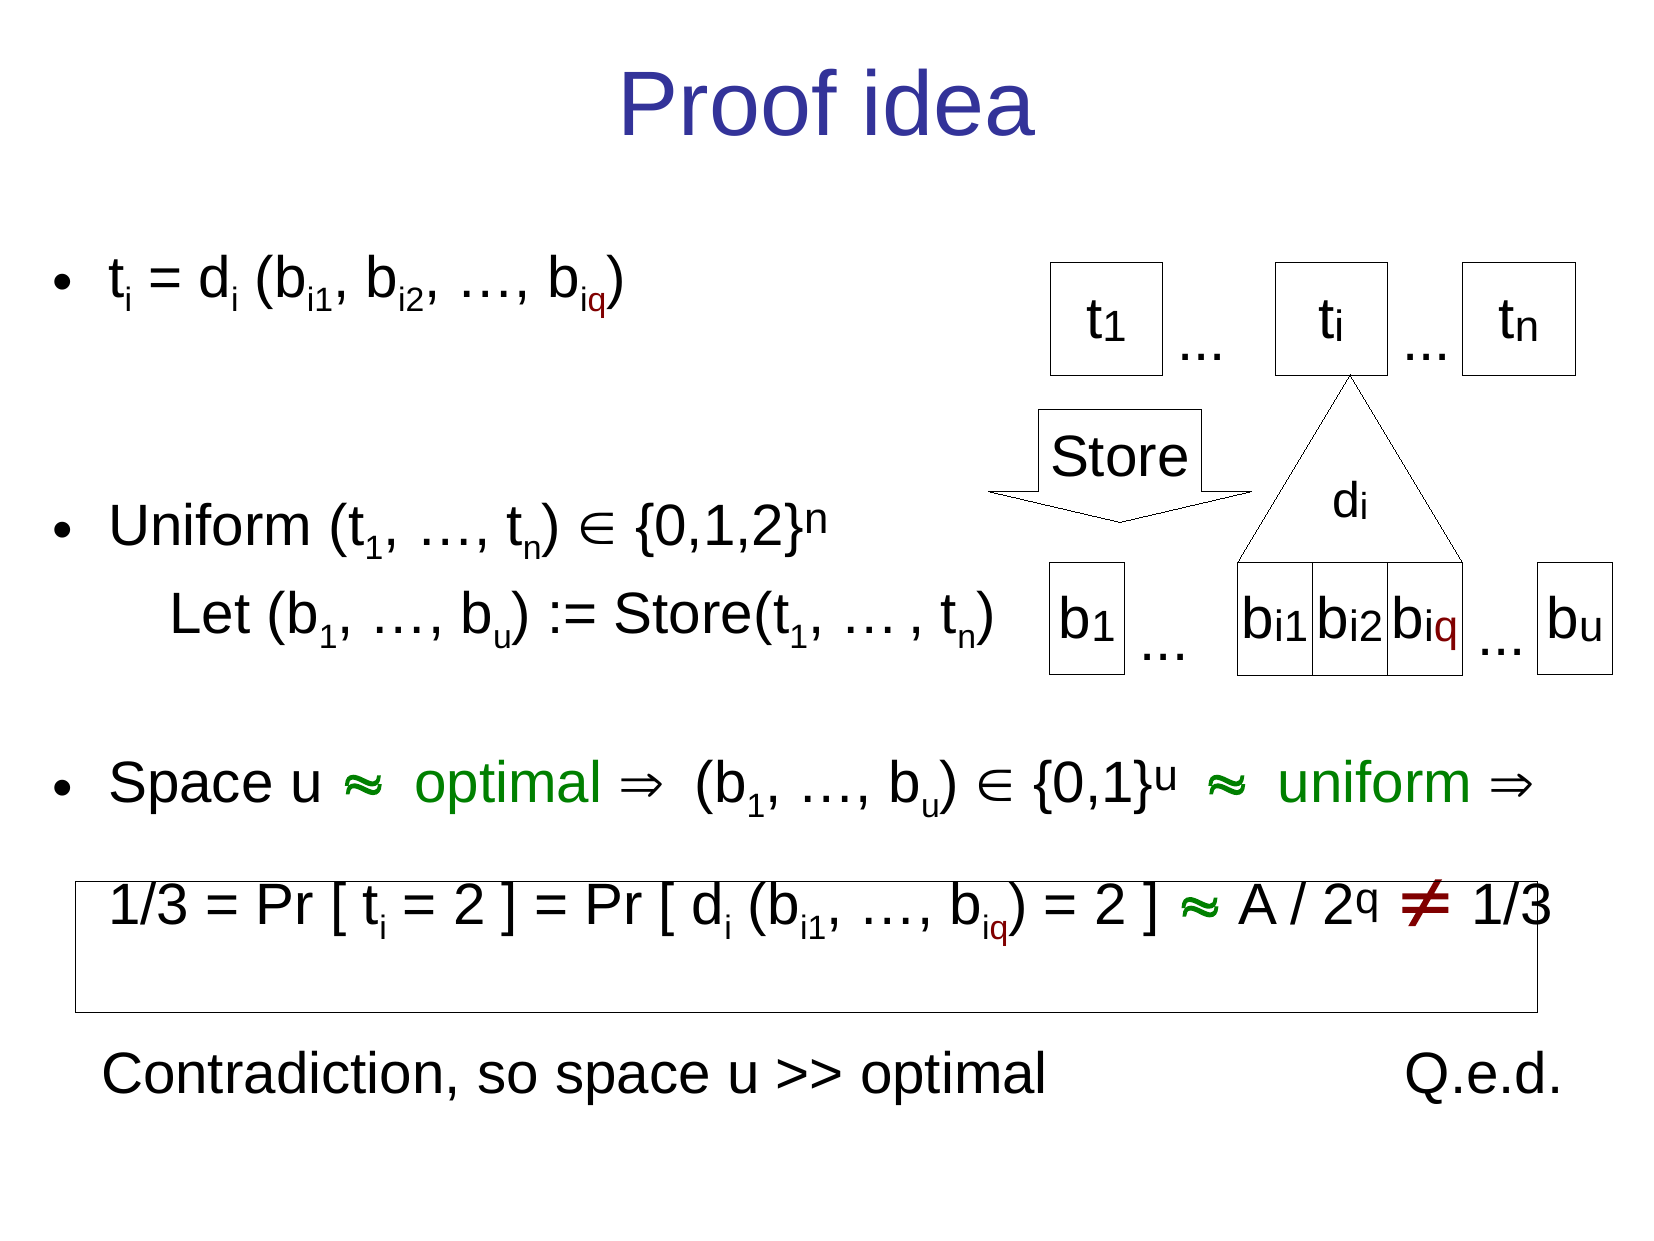

Proof idea
# ti = di (bi1, bi2, …, biq)
Uniform (t1, …, tn)  {0,1,2}n
 Let (b1, …, bu) := Store(t1, … , tn)
Space u  optimal  (b1, …, bu)  {0,1}u  uniform 
1/3 = Pr [ ti = 2 ] = Pr [ di (bi1, …, biq) = 2 ]  A / 2q  1/3
 Contradiction, so space u >> optimal Q.e.d.
t1
ti
tn
...
...
di
Store
b1
bu
bi1
bi2
biq
...
...